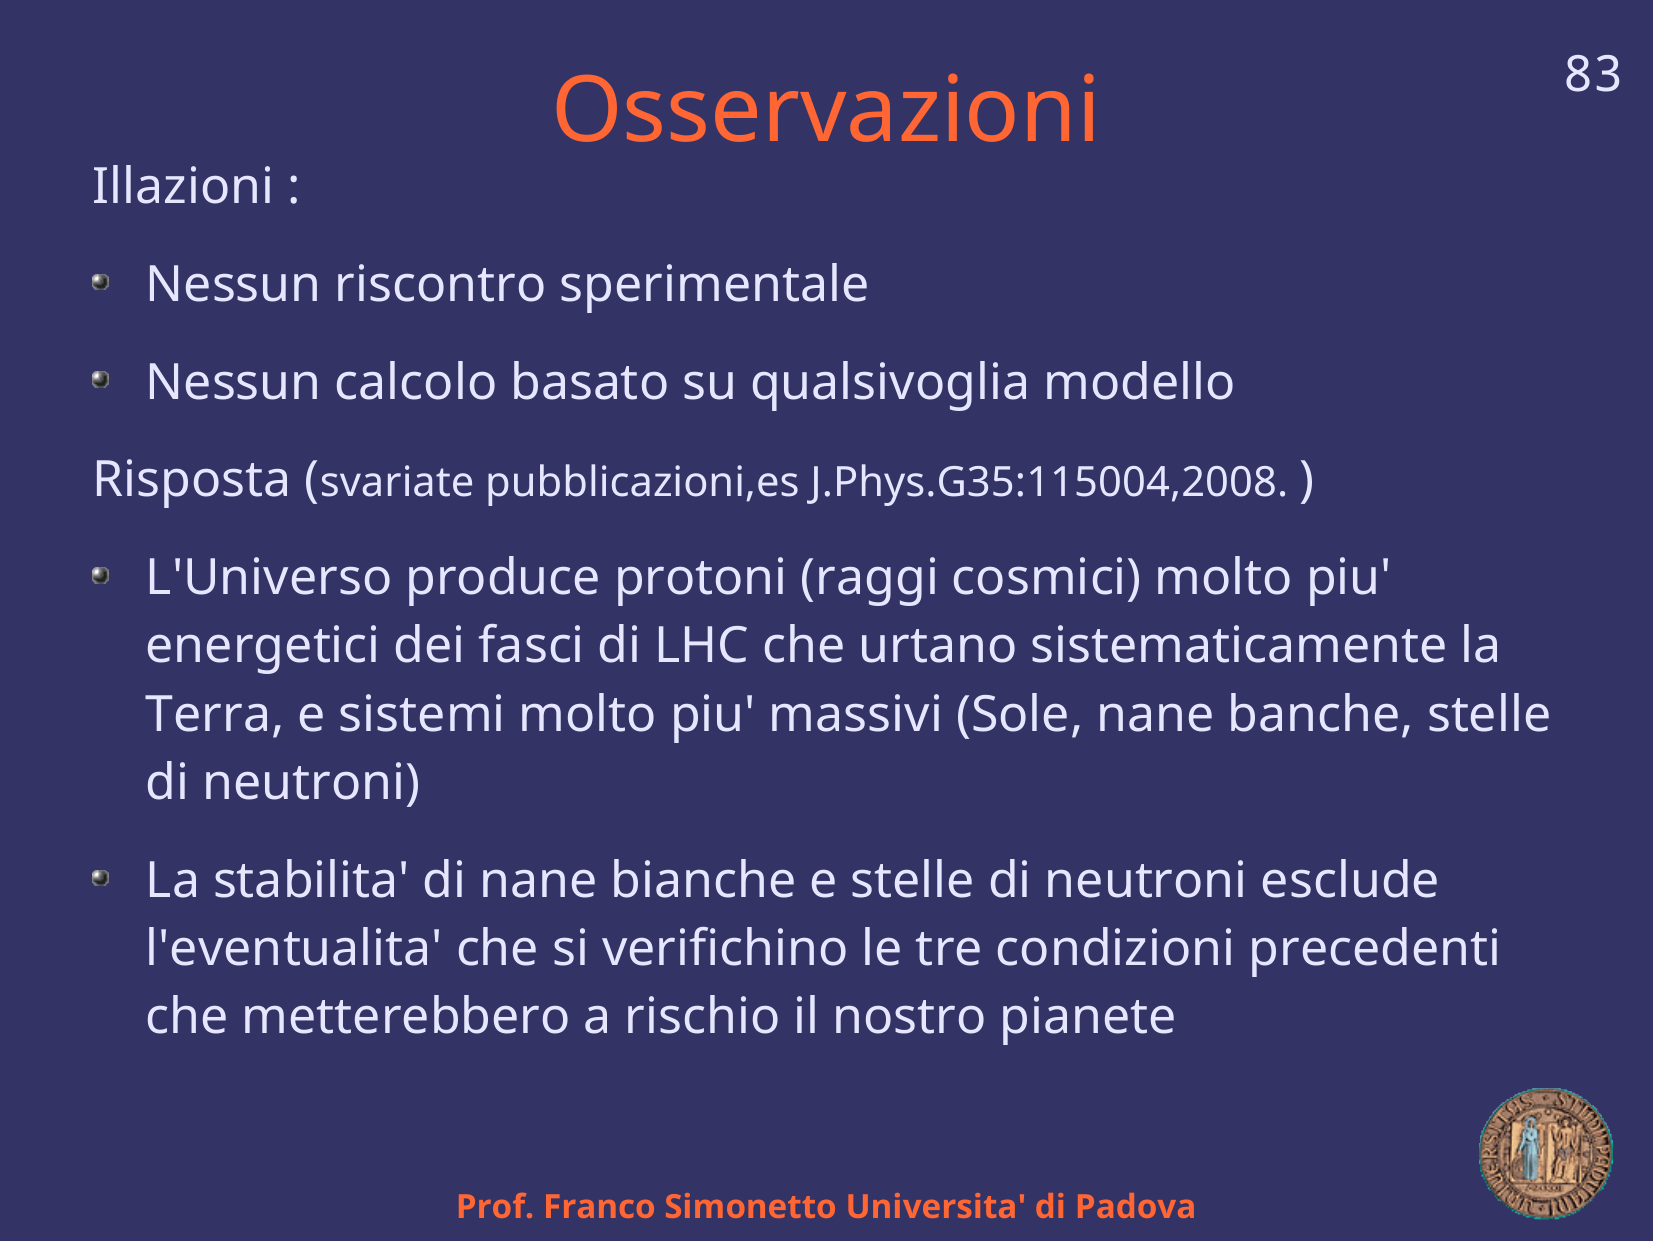

83
# Osservazioni
Illazioni :
Nessun riscontro sperimentale
Nessun calcolo basato su qualsivoglia modello
Risposta (svariate pubblicazioni,es J.Phys.G35:115004,2008. )
L'Universo produce protoni (raggi cosmici) molto piu' energetici dei fasci di LHC che urtano sistematicamente la Terra, e sistemi molto piu' massivi (Sole, nane banche, stelle di neutroni)
La stabilita' di nane bianche e stelle di neutroni esclude l'eventualita' che si verifichino le tre condizioni precedenti che metterebbero a rischio il nostro pianete